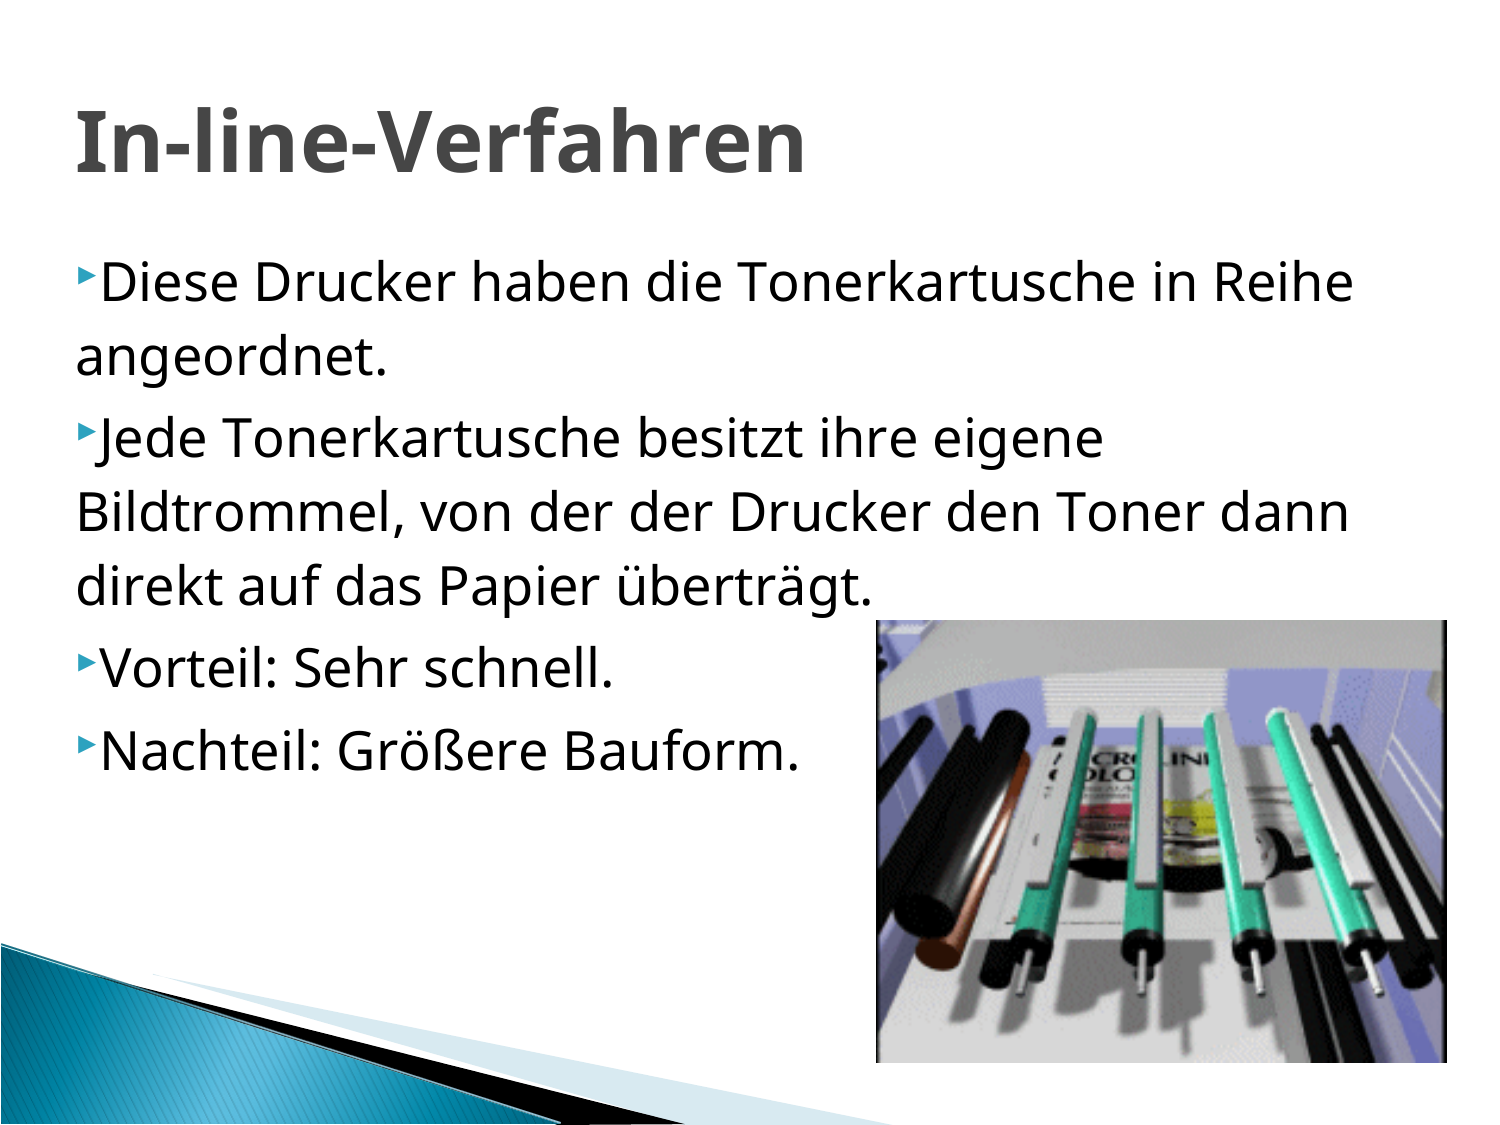

# In-line-Verfahren
Diese Drucker haben die Tonerkartusche in Reihe angeordnet.
Jede Tonerkartusche besitzt ihre eigene Bildtrommel, von der der Drucker den Toner dann direkt auf das Papier überträgt.
Vorteil: Sehr schnell.
Nachteil: Größere Bauform.